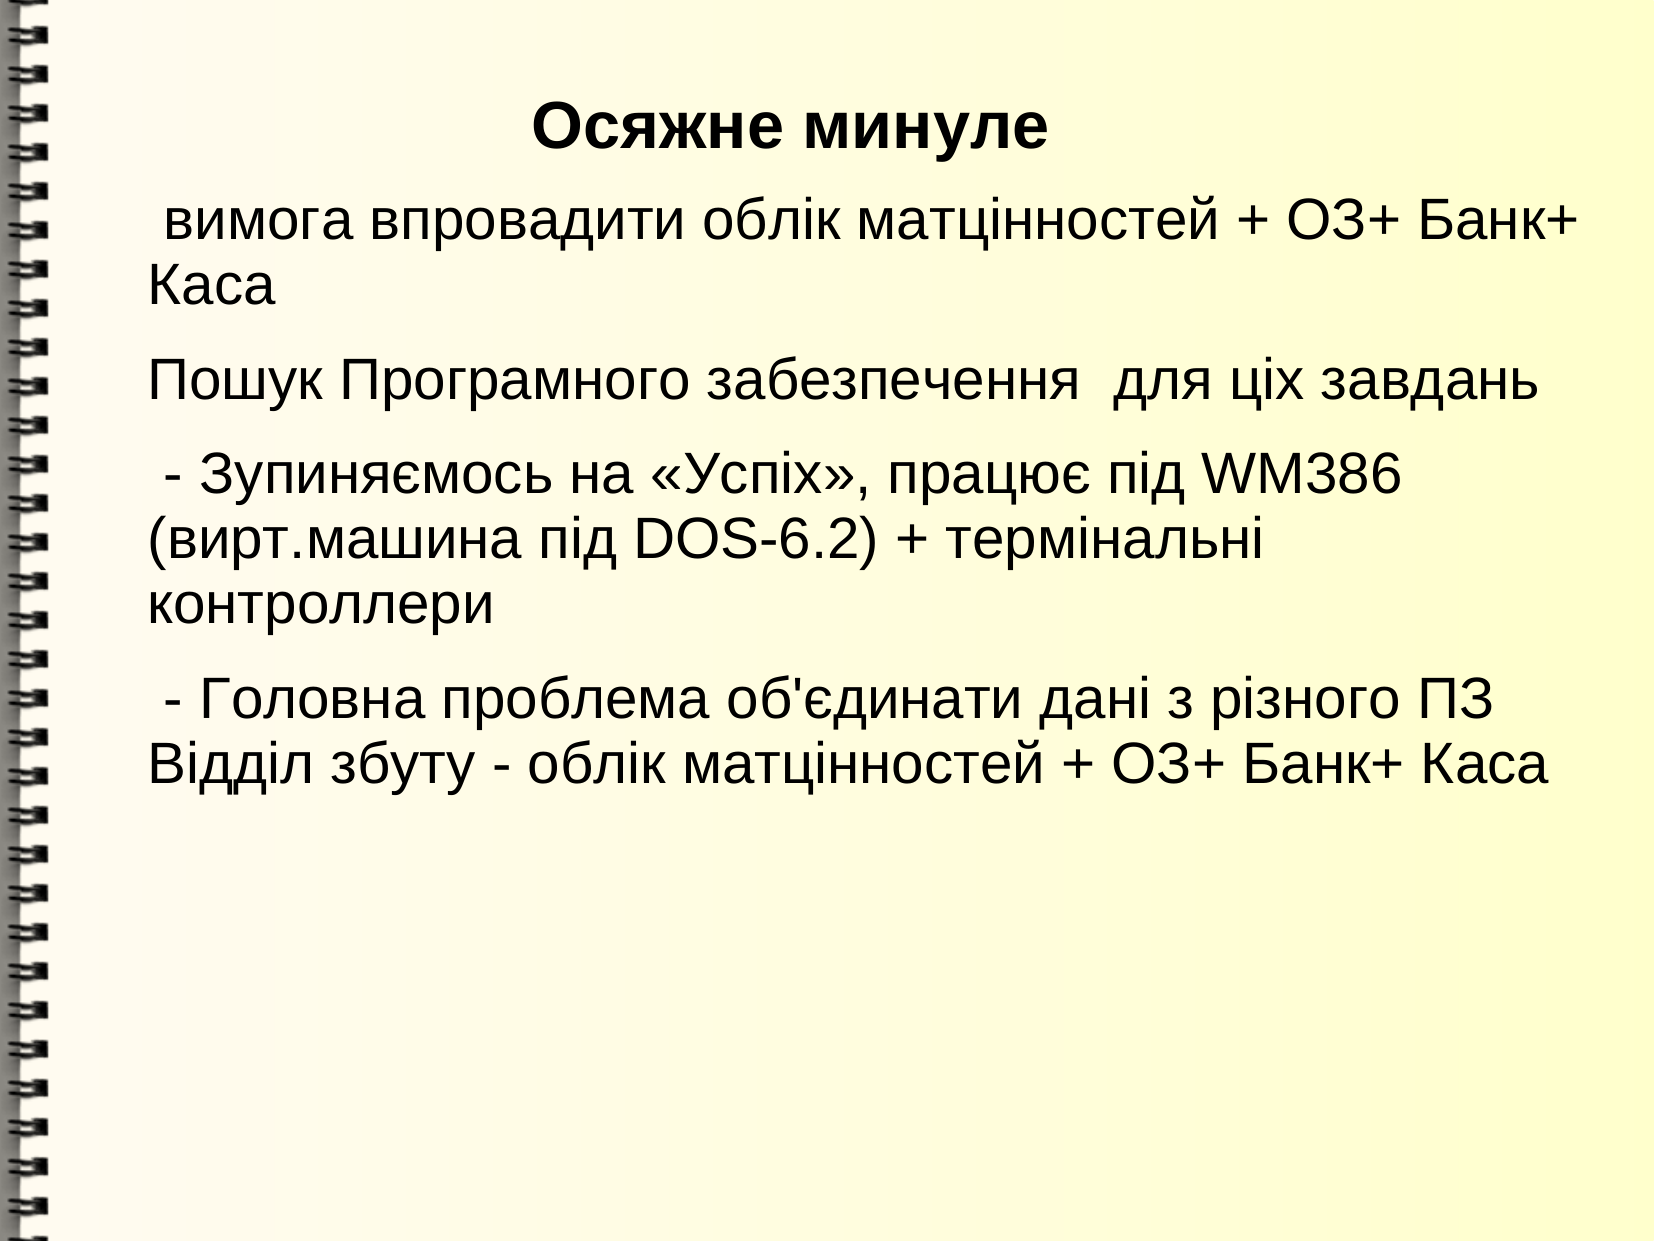

# Осяжне минуле
 вимога впровадити облік матцінностей + ОЗ+ Банк+ Каса
Пошук Програмного забезпечення для ціх завдань
 - Зупиняємось на «Успіх», працює під WM386 (вирт.машина під DOS-6.2) + термінальні контроллери
 - Головна проблема об'єдинати дані з різного ПЗ Відділ збуту - облік матцінностей + ОЗ+ Банк+ Каса